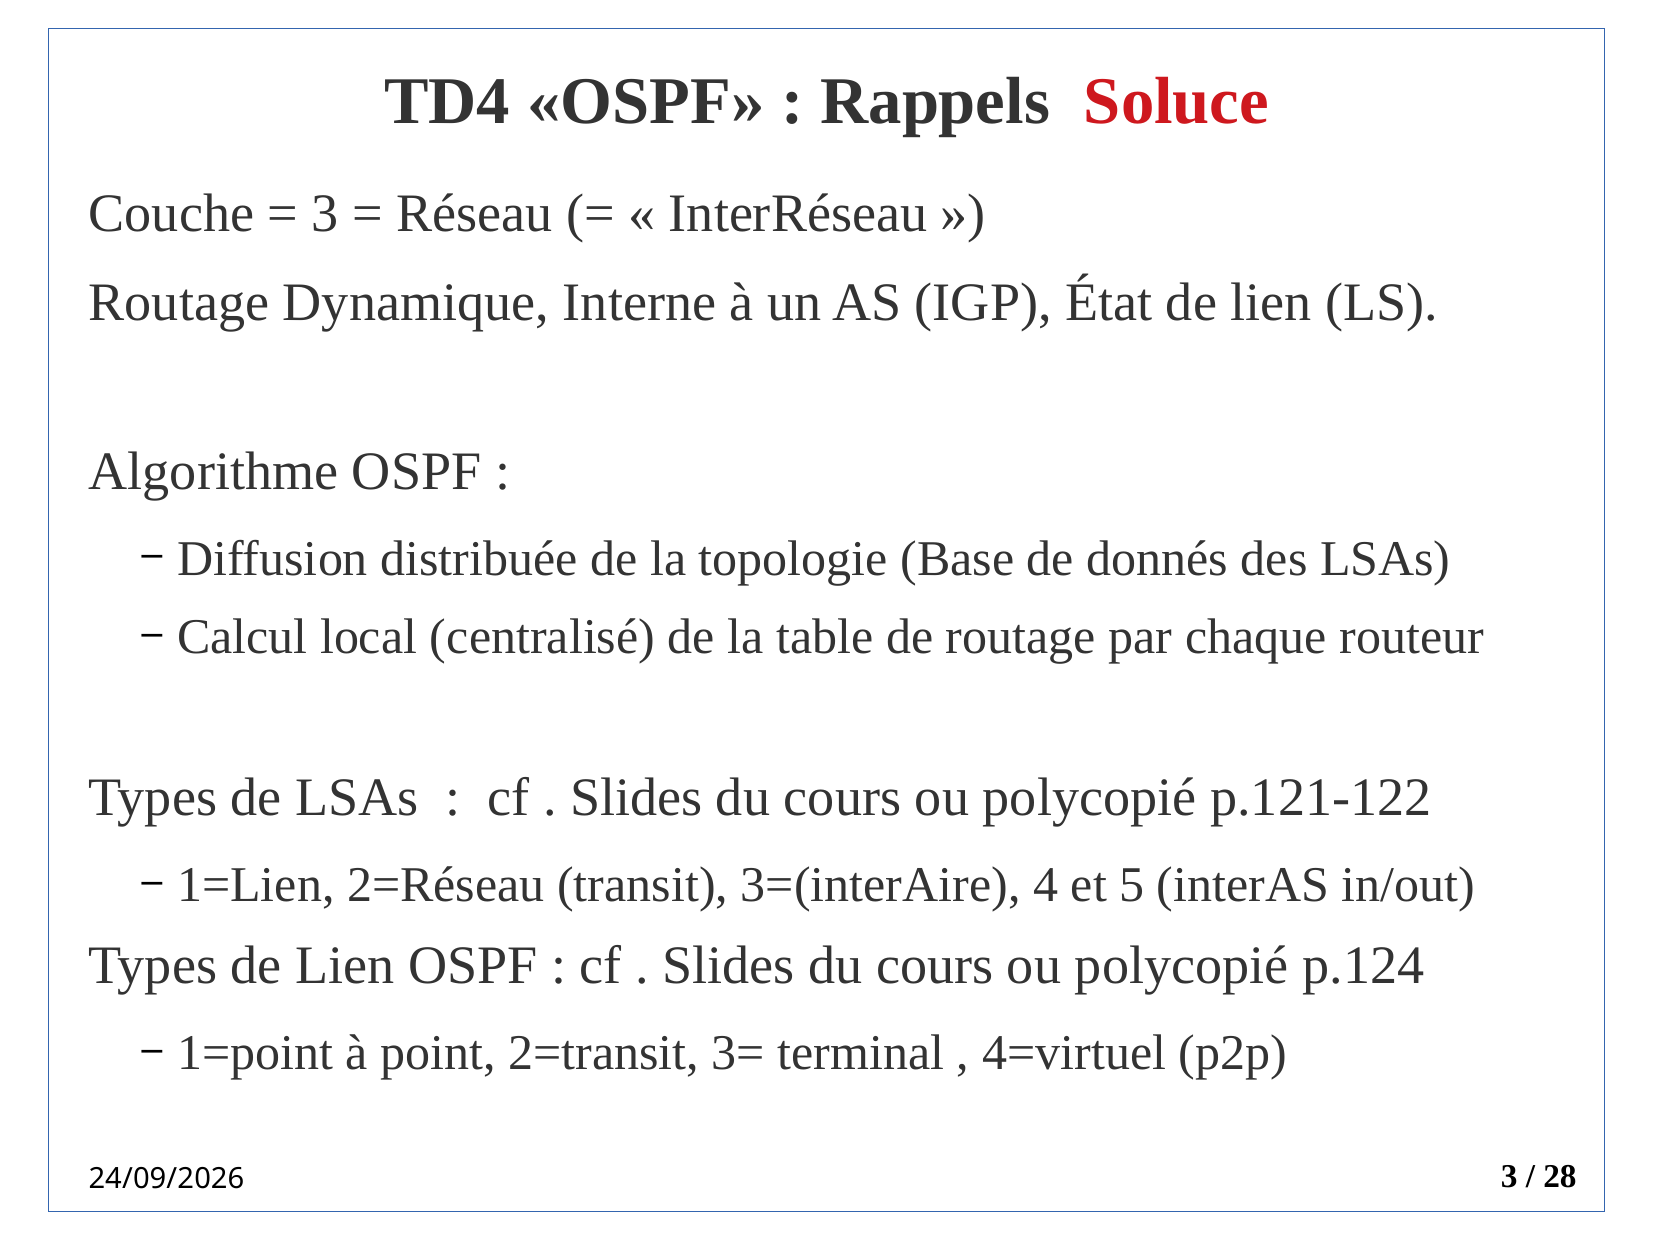

# TD4 «OSPF» : Rappels  Soluce
Couche = 3 = Réseau (= « InterRéseau »)
Routage Dynamique, Interne à un AS (IGP), État de lien (LS).
Algorithme OSPF :
Diffusion distribuée de la topologie (Base de donnés des LSAs)
Calcul local (centralisé) de la table de routage par chaque routeur
Types de LSAs  : cf . Slides du cours ou polycopié p.121-122
1=Lien, 2=Réseau (transit), 3=(interAire), 4 et 5 (interAS in/out)
Types de Lien OSPF : cf . Slides du cours ou polycopié p.124
1=point à point, 2=transit, 3= terminal , 4=virtuel (p2p)
3